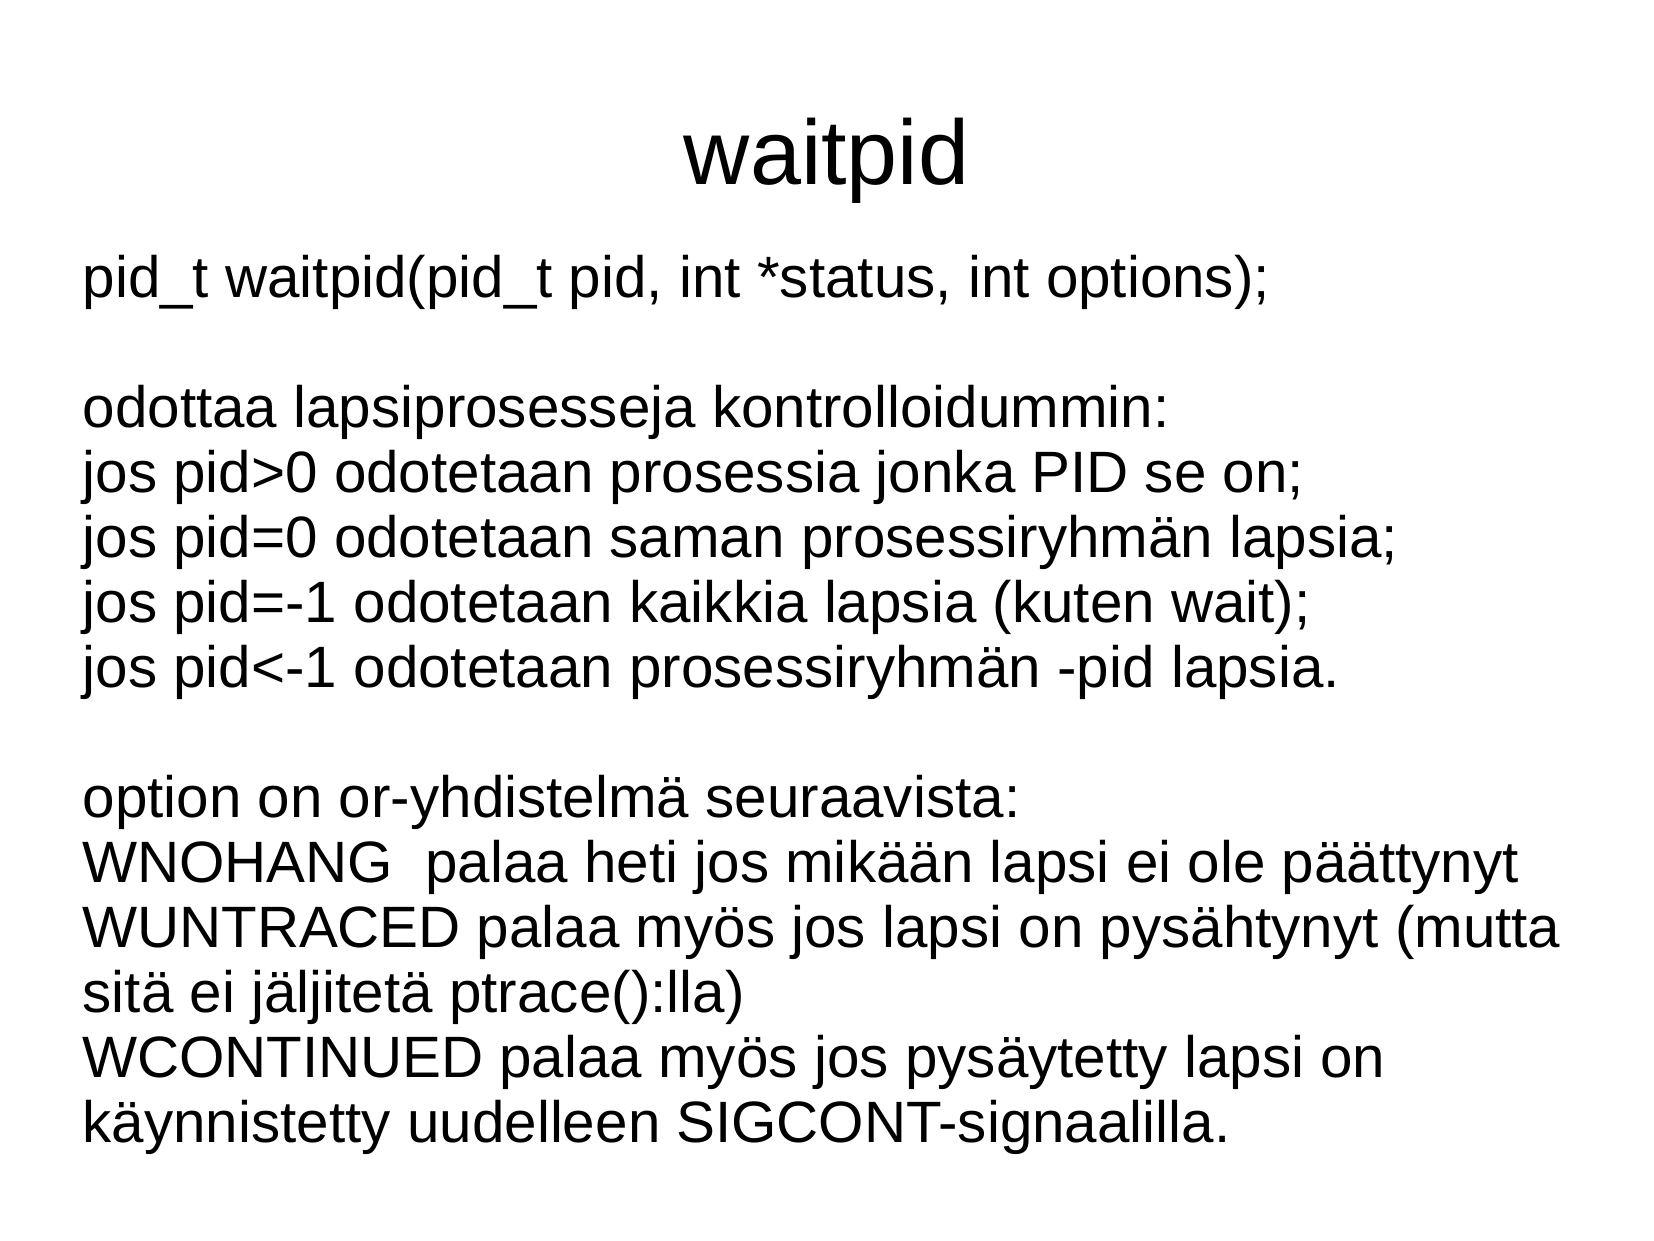

# waitpid
pid_t waitpid(pid_t pid, int *status, int options);
odottaa lapsiprosesseja kontrolloidummin:
jos pid>0 odotetaan prosessia jonka PID se on;
jos pid=0 odotetaan saman prosessiryhmän lapsia;
jos pid=-1 odotetaan kaikkia lapsia (kuten wait);
jos pid<-1 odotetaan prosessiryhmän -pid lapsia.
option on or-yhdistelmä seuraavista:
WNOHANG palaa heti jos mikään lapsi ei ole päättynyt
WUNTRACED palaa myös jos lapsi on pysähtynyt (mutta sitä ei jäljitetä ptrace():lla)
WCONTINUED palaa myös jos pysäytetty lapsi on käynnistetty uudelleen SIGCONT-signaalilla.